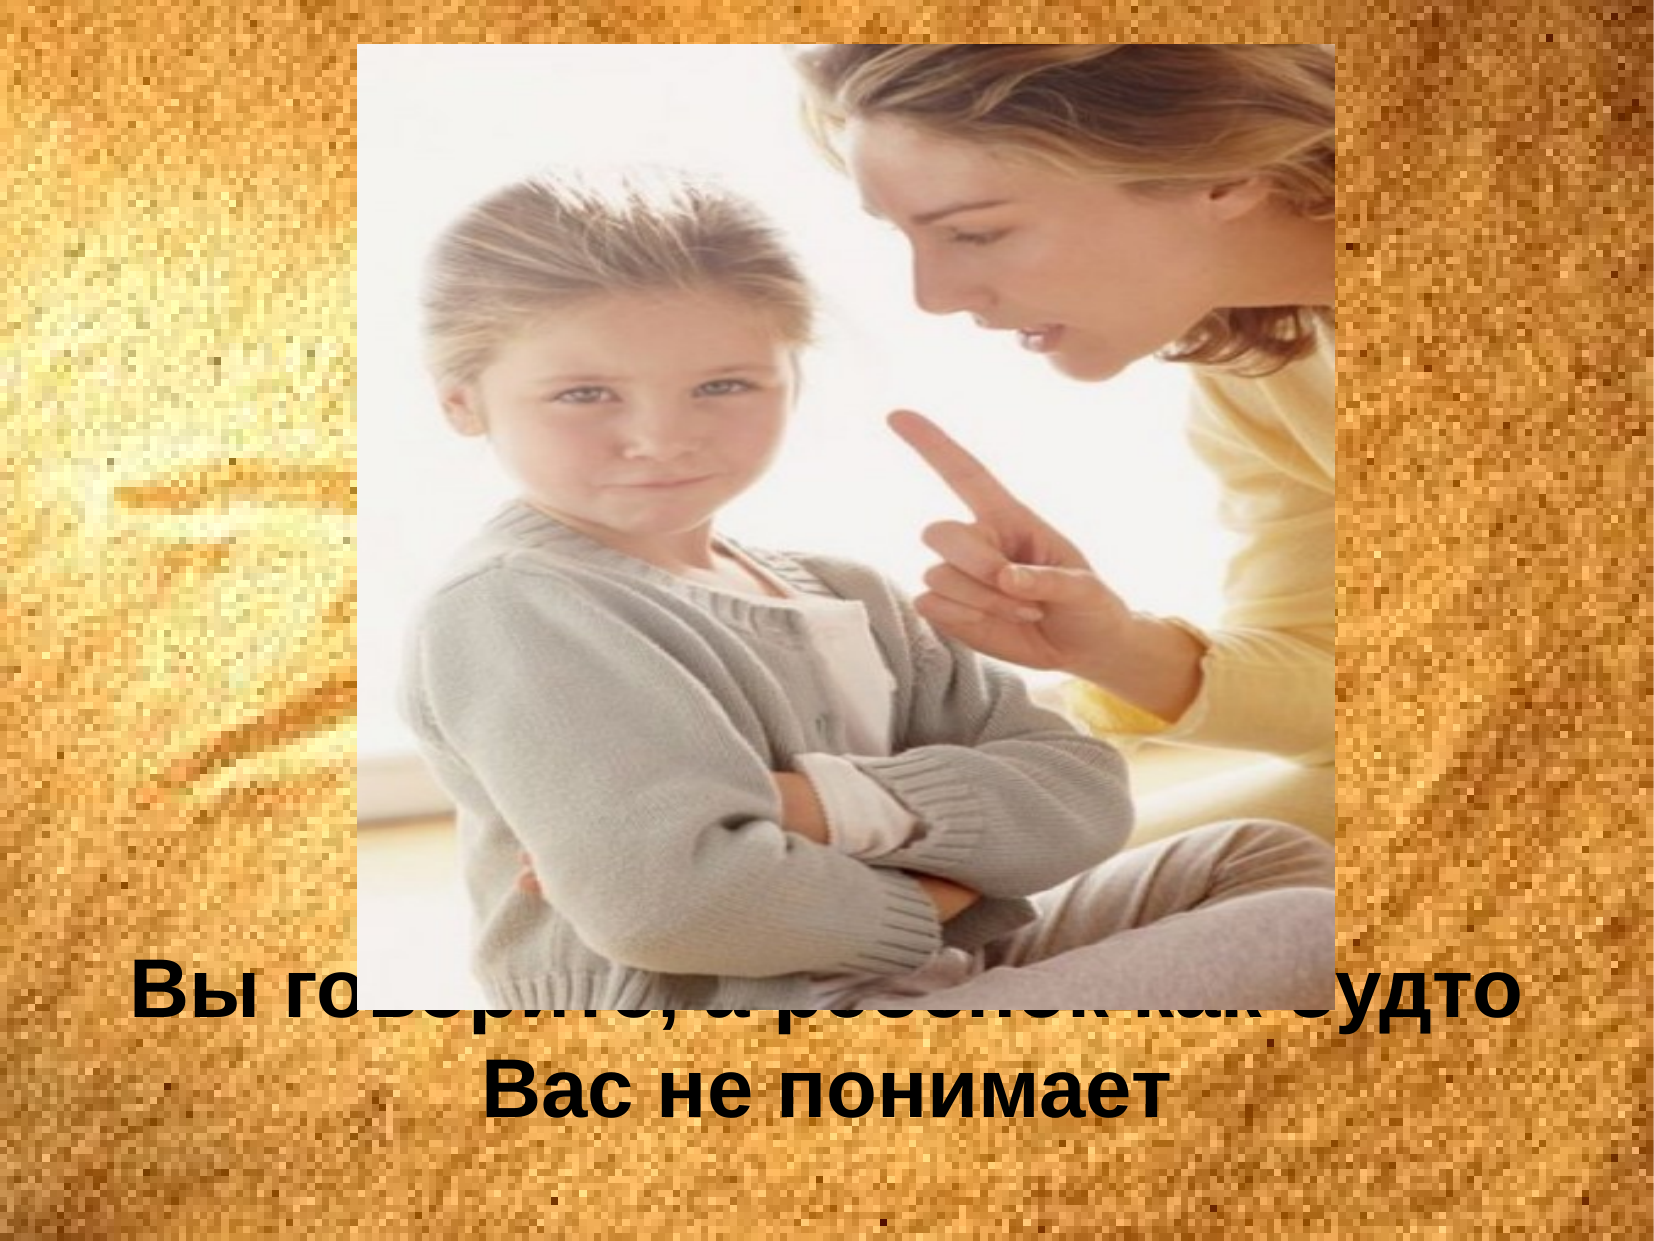

Вы говорите, а ребенок как будто Вас не понимает
#